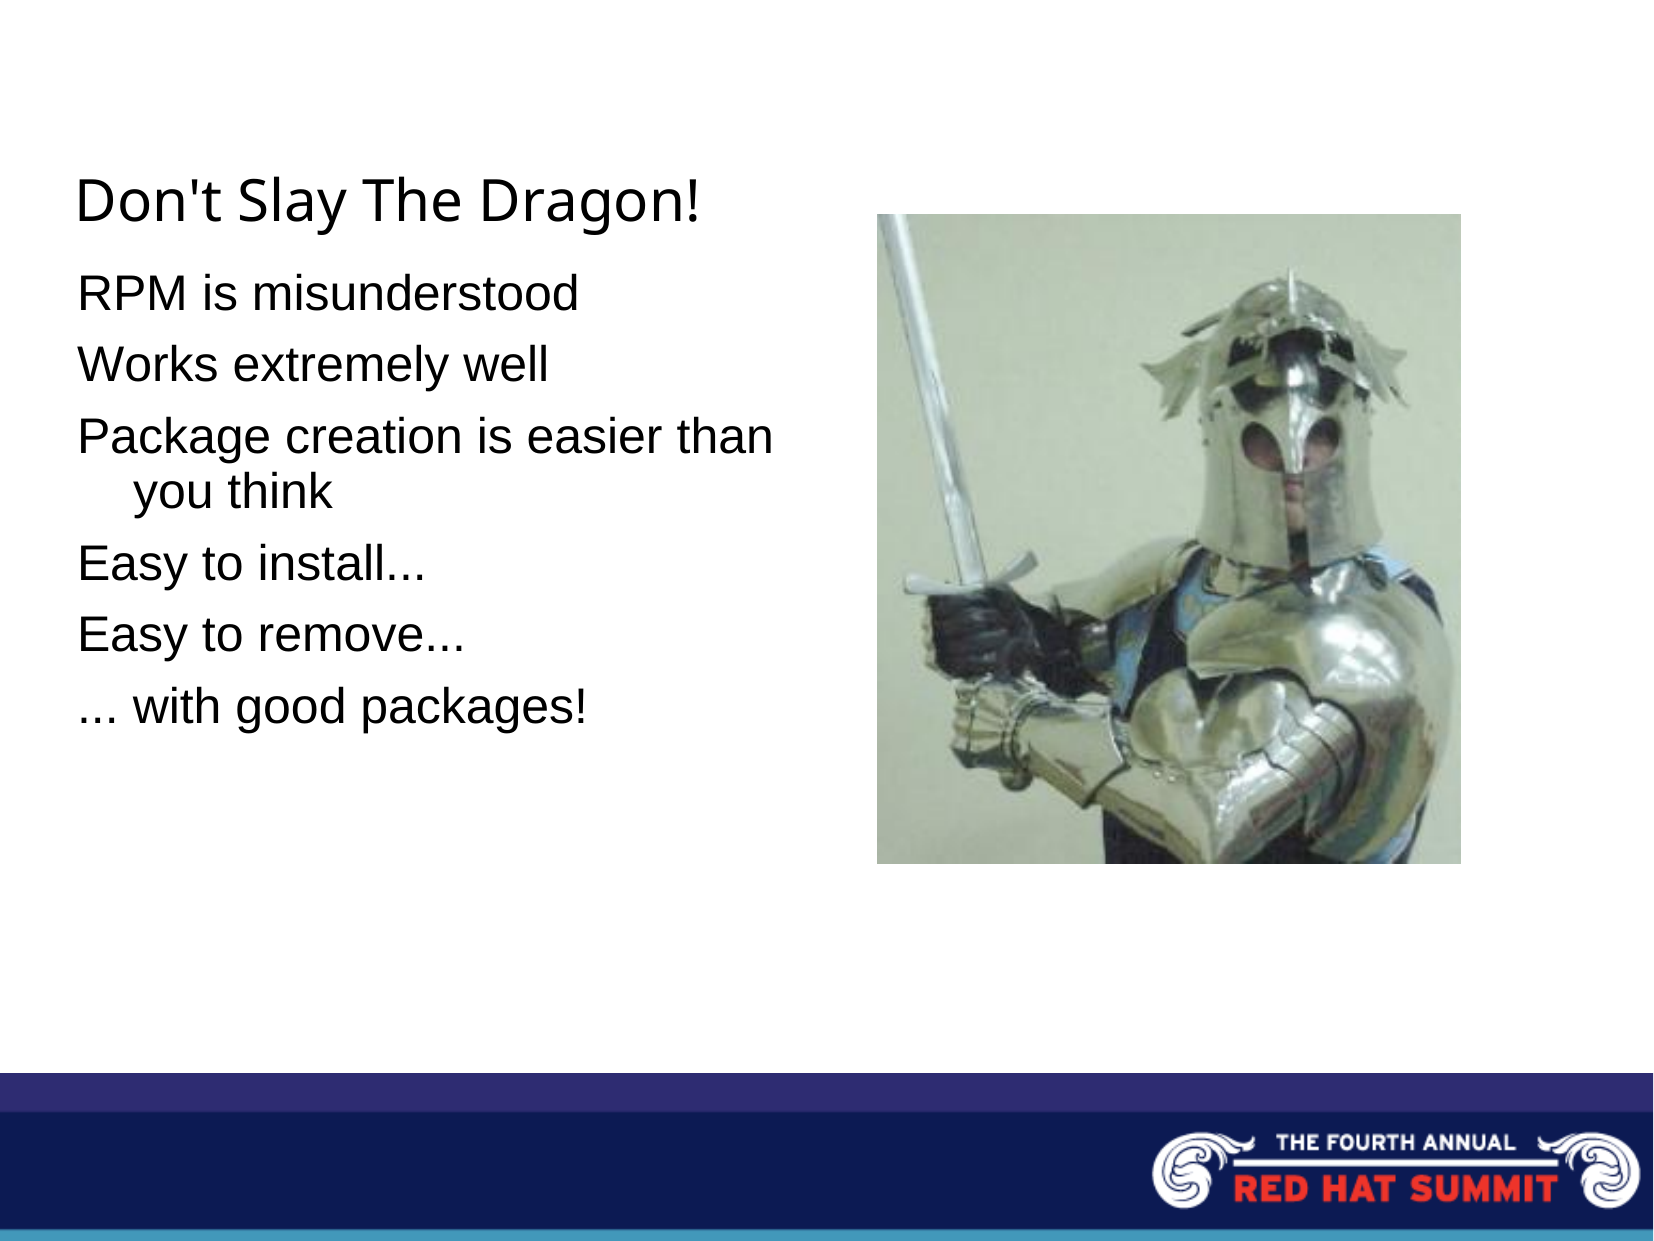

# Don't Slay The Dragon!
RPM is misunderstood
Works extremely well
Package creation is easier than you think
Easy to install...
Easy to remove...
... with good packages!